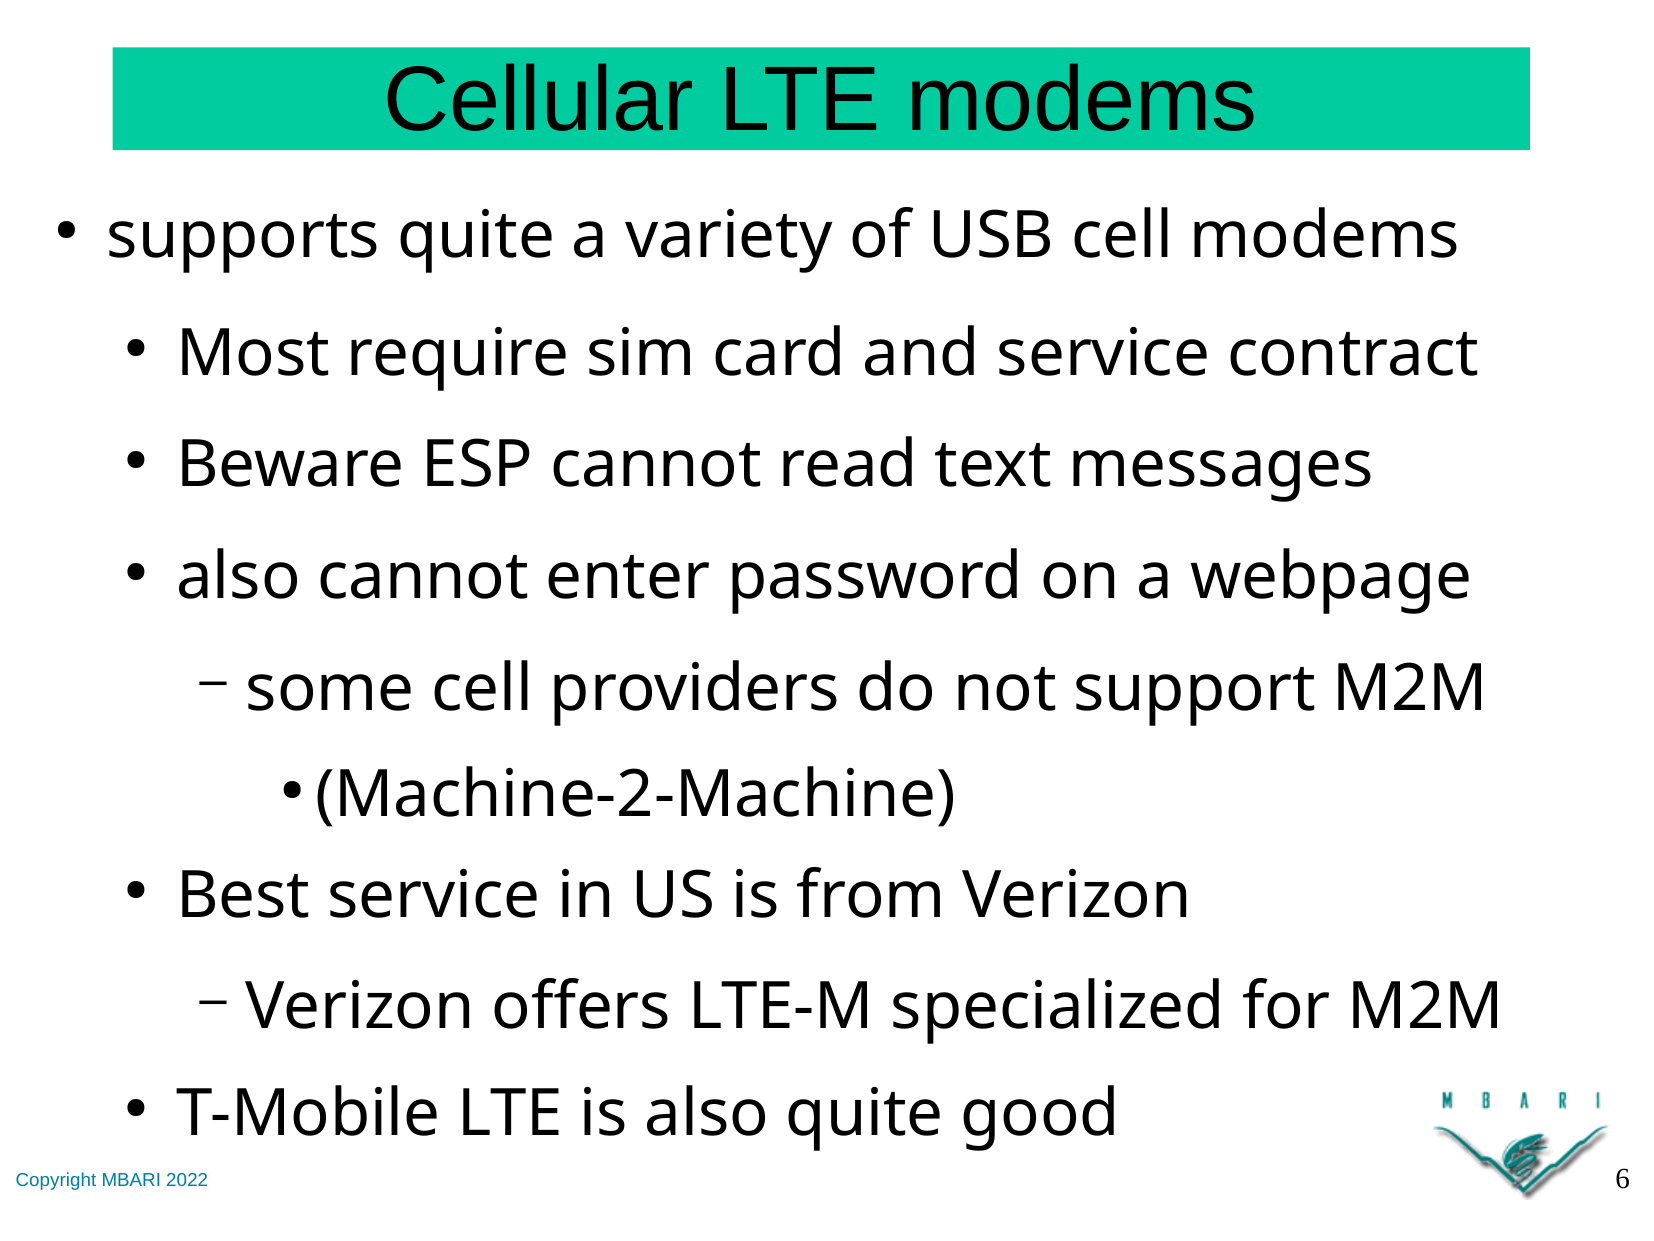

# Cellular LTE modems
supports quite a variety of USB cell modems
Most require sim card and service contract
Beware ESP cannot read text messages
also cannot enter password on a webpage
some cell providers do not support M2M
(Machine-2-Machine)
Best service in US is from Verizon
Verizon offers LTE-M specialized for M2M
T-Mobile LTE is also quite good